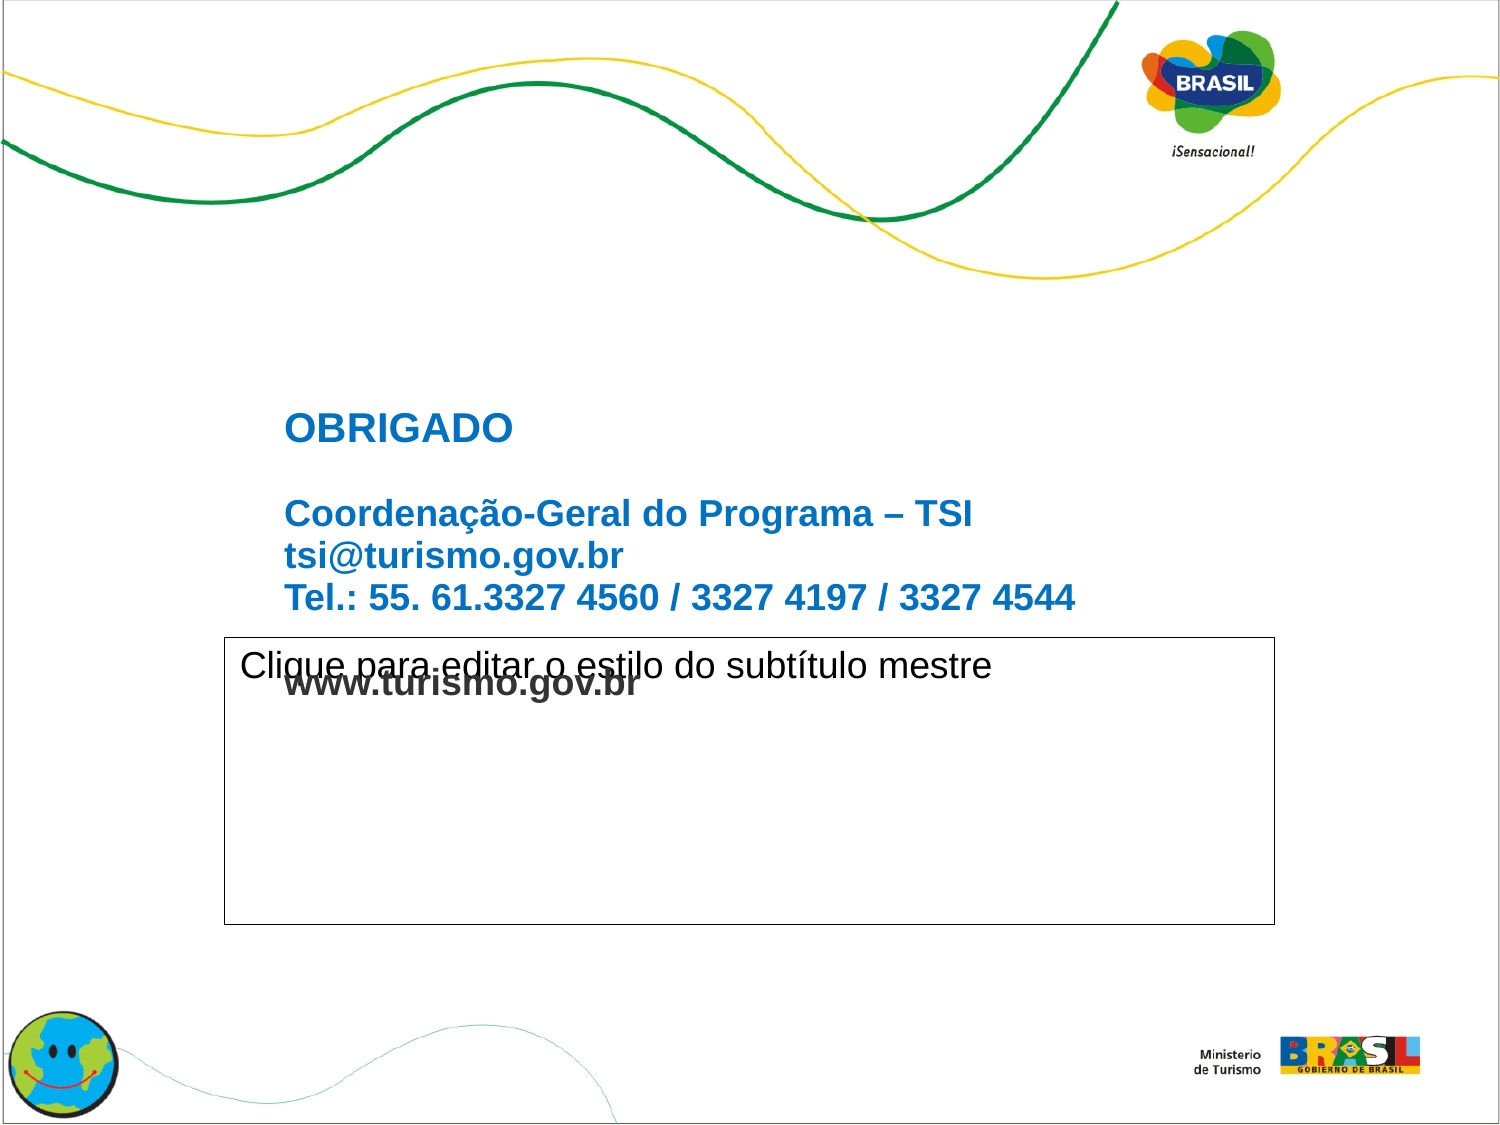

OBRIGADO
Coordenação-Geral do Programa – TSI
tsi@turismo.gov.br
Tel.: 55. 61.3327 4560 / 3327 4197 / 3327 4544
www.turismo.gov.br